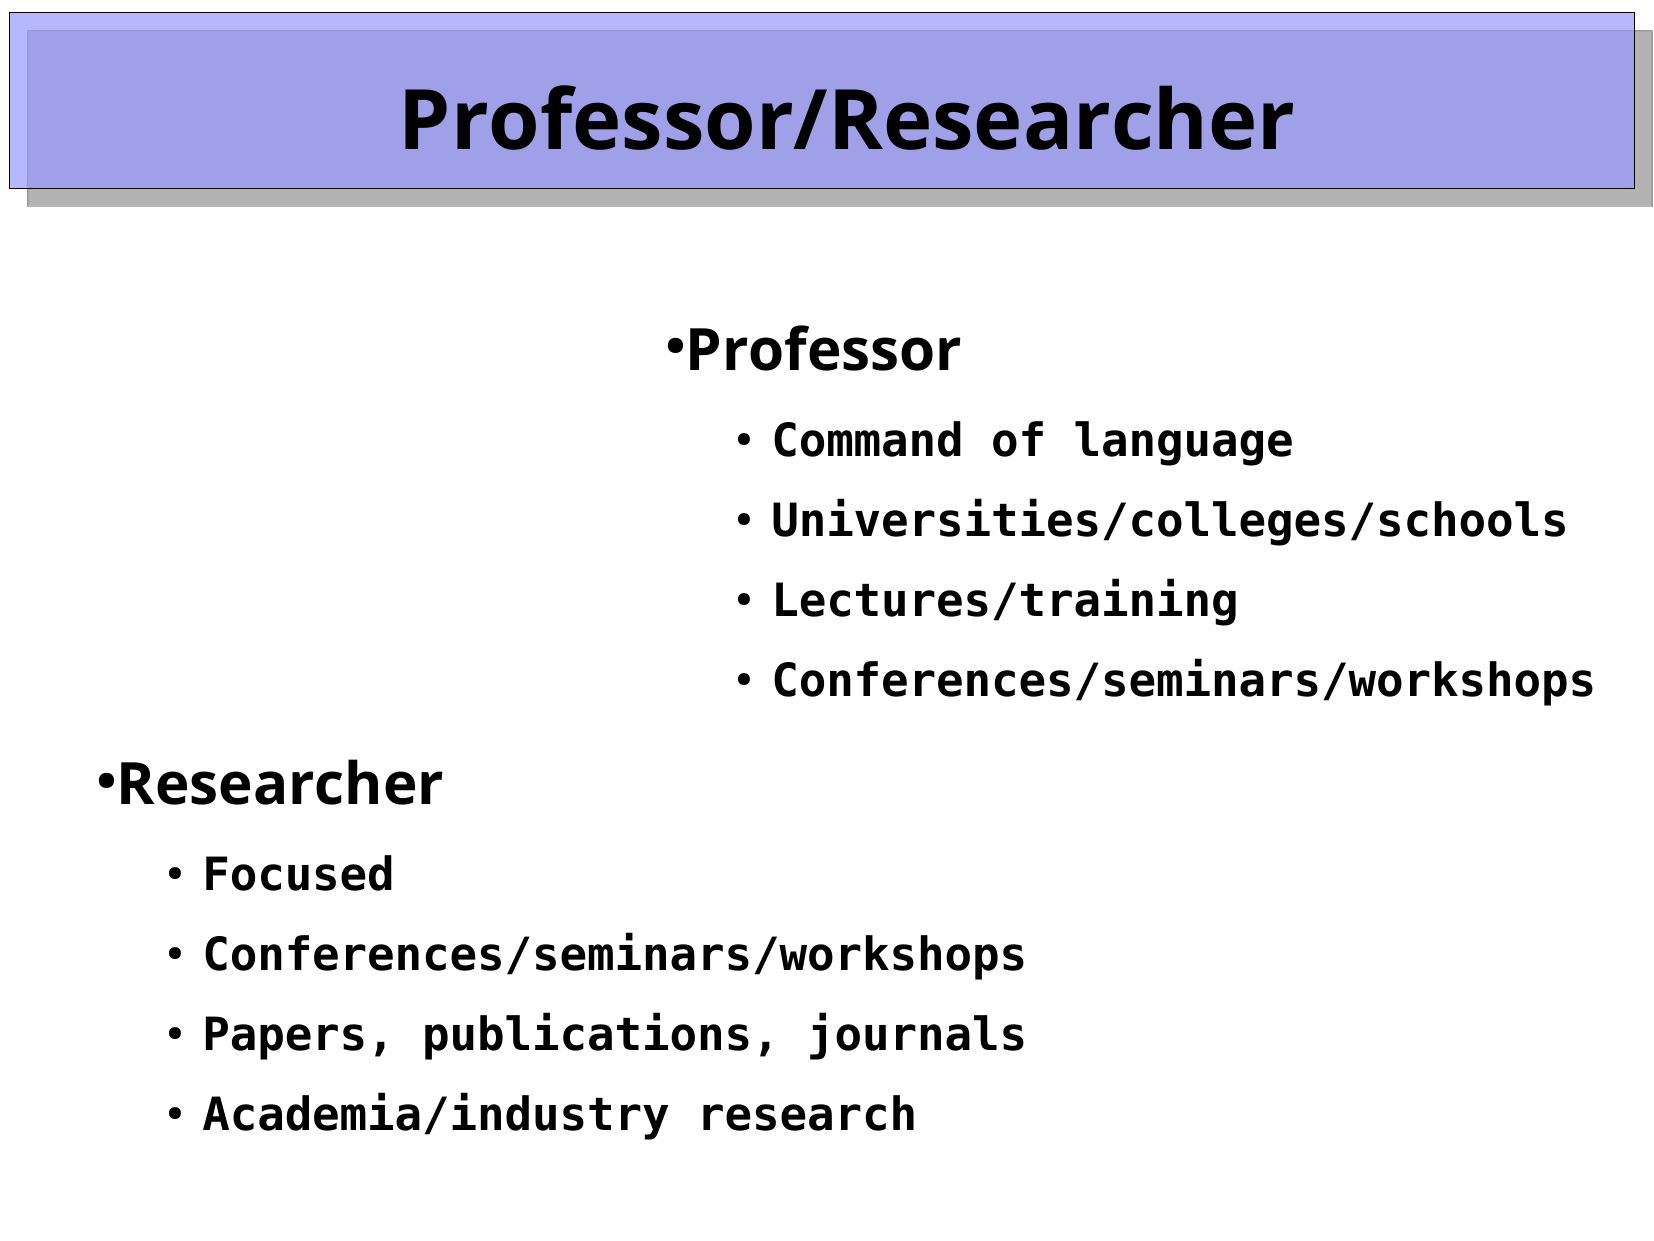

Professor/Researcher
Professor
Command of language
Universities/colleges/schools
Lectures/training
Conferences/seminars/workshops
Researcher
Focused
Conferences/seminars/workshops
Papers, publications, journals
Academia/industry research